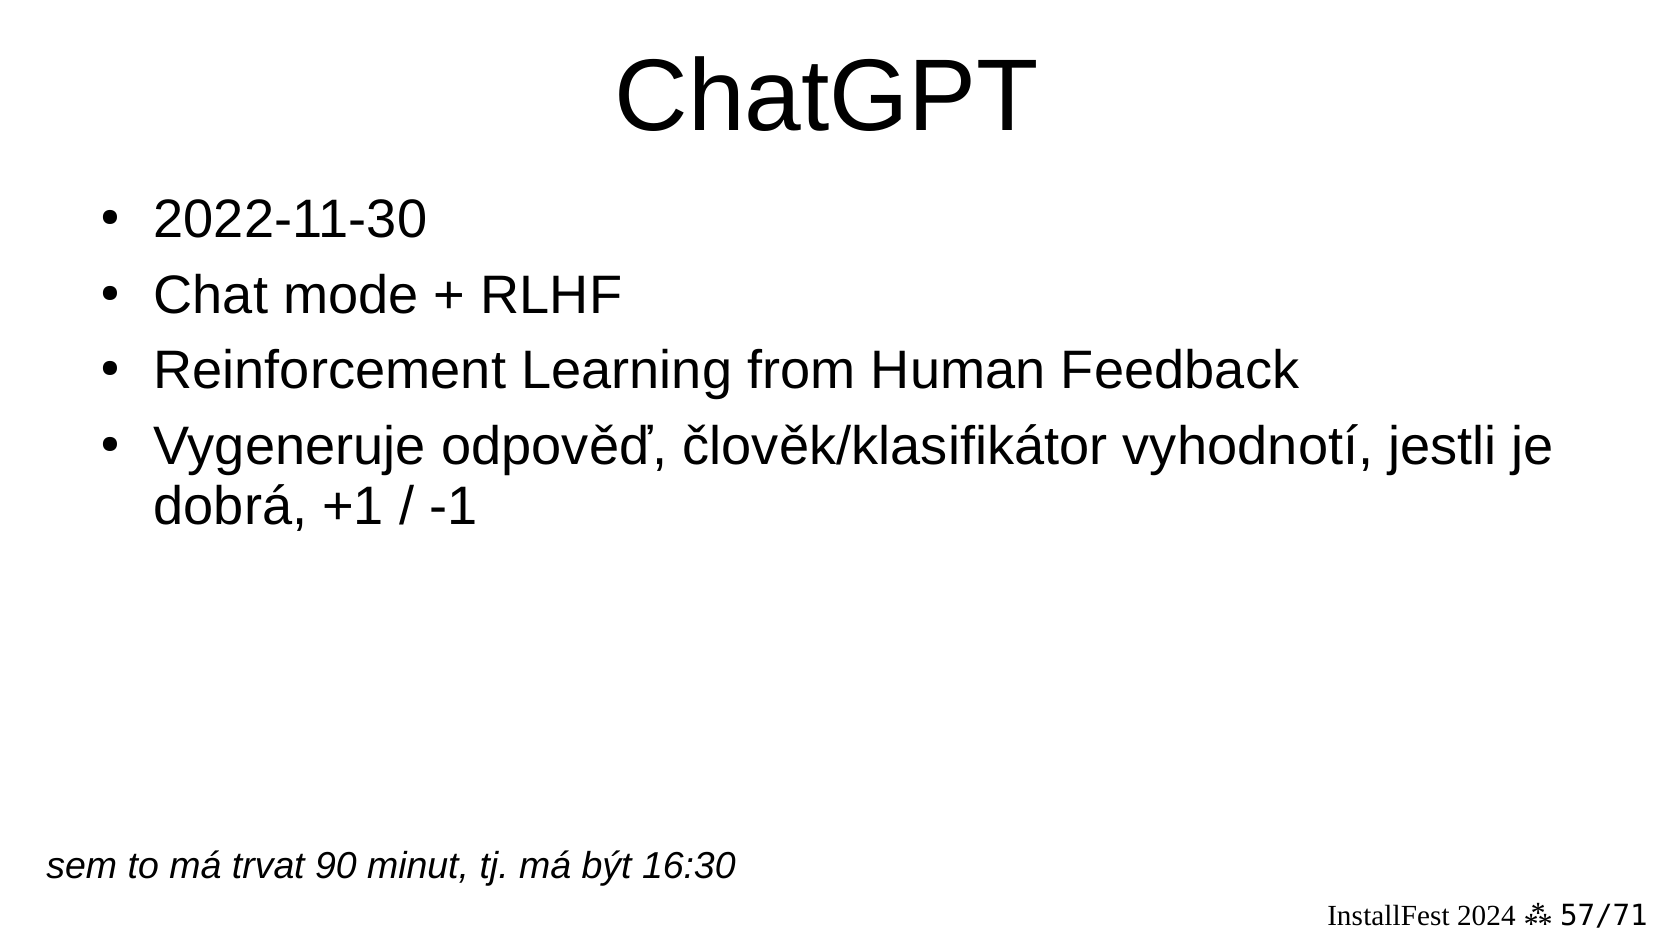

# ChatGPT
2022-11-30
Chat mode + RLHF
Reinforcement Learning from Human Feedback
Vygeneruje odpověď, člověk/klasifikátor vyhodnotí, jestli je dobrá, +1 / -1
sem to má trvat 90 minut, tj. má být 16:30
57